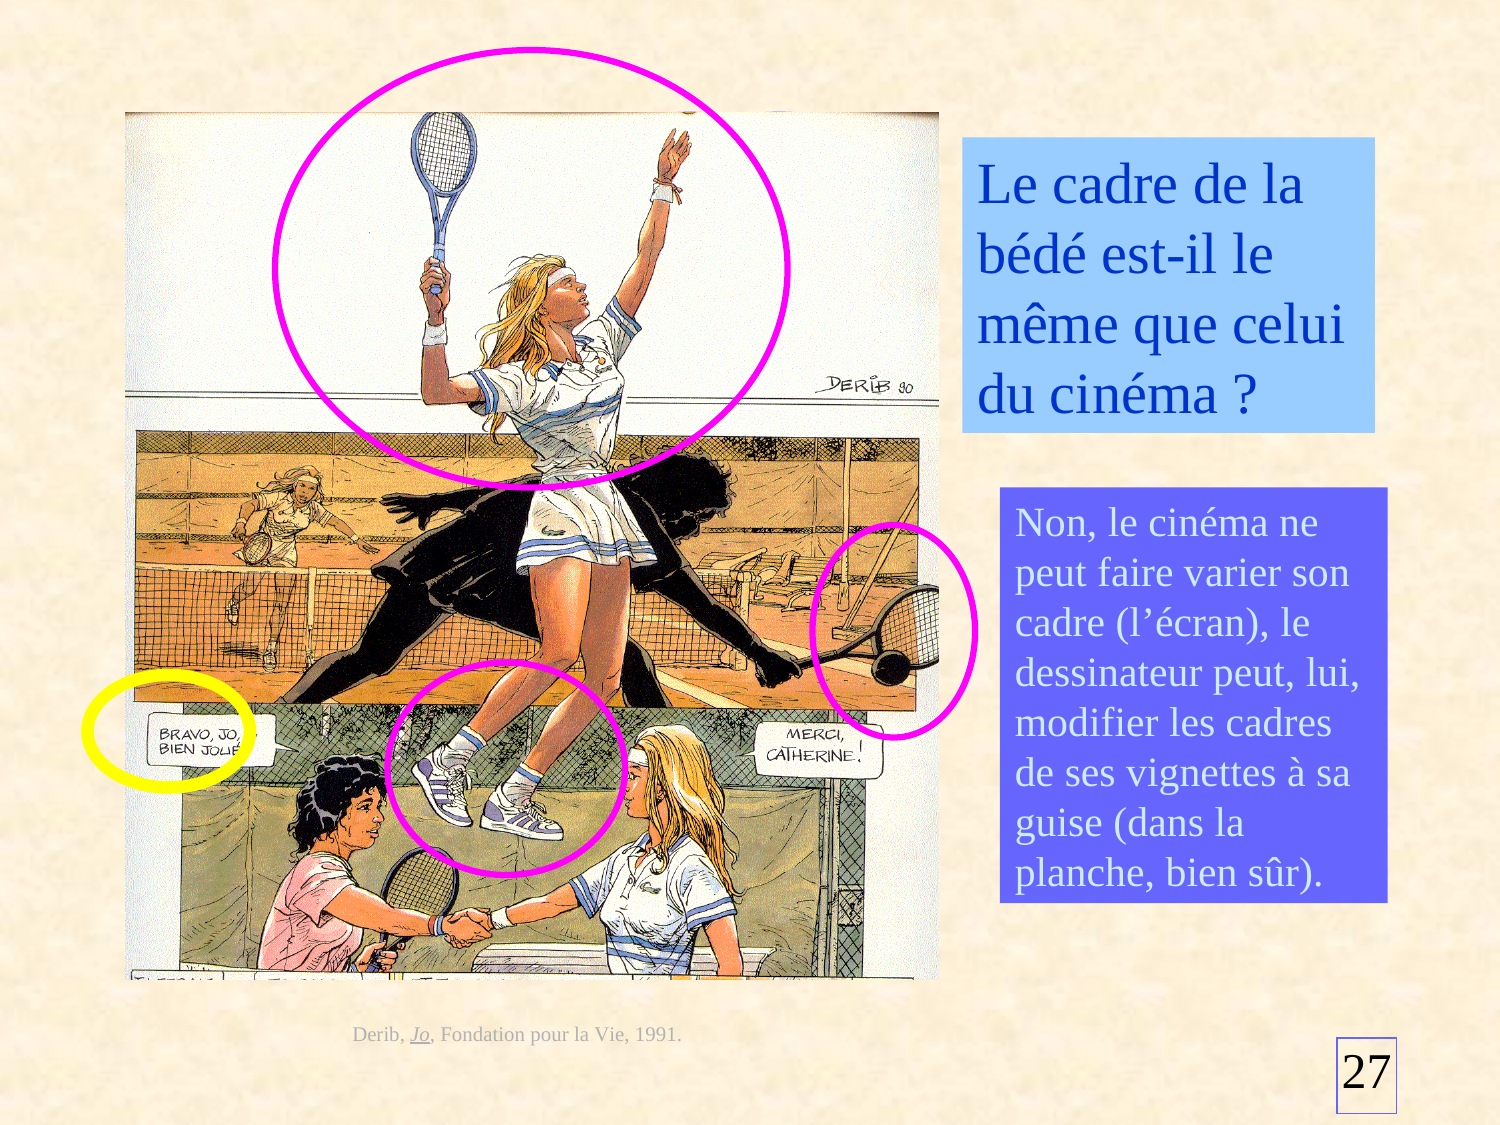

Le cadre de la bédé est-il le même que celui du cinéma ?
Non, le cinéma ne peut faire varier son cadre (l’écran), le dessinateur peut, lui, modifier les cadres de ses vignettes à sa guise (dans la planche, bien sûr).
Derib, Jo, Fondation pour la Vie, 1991.
27